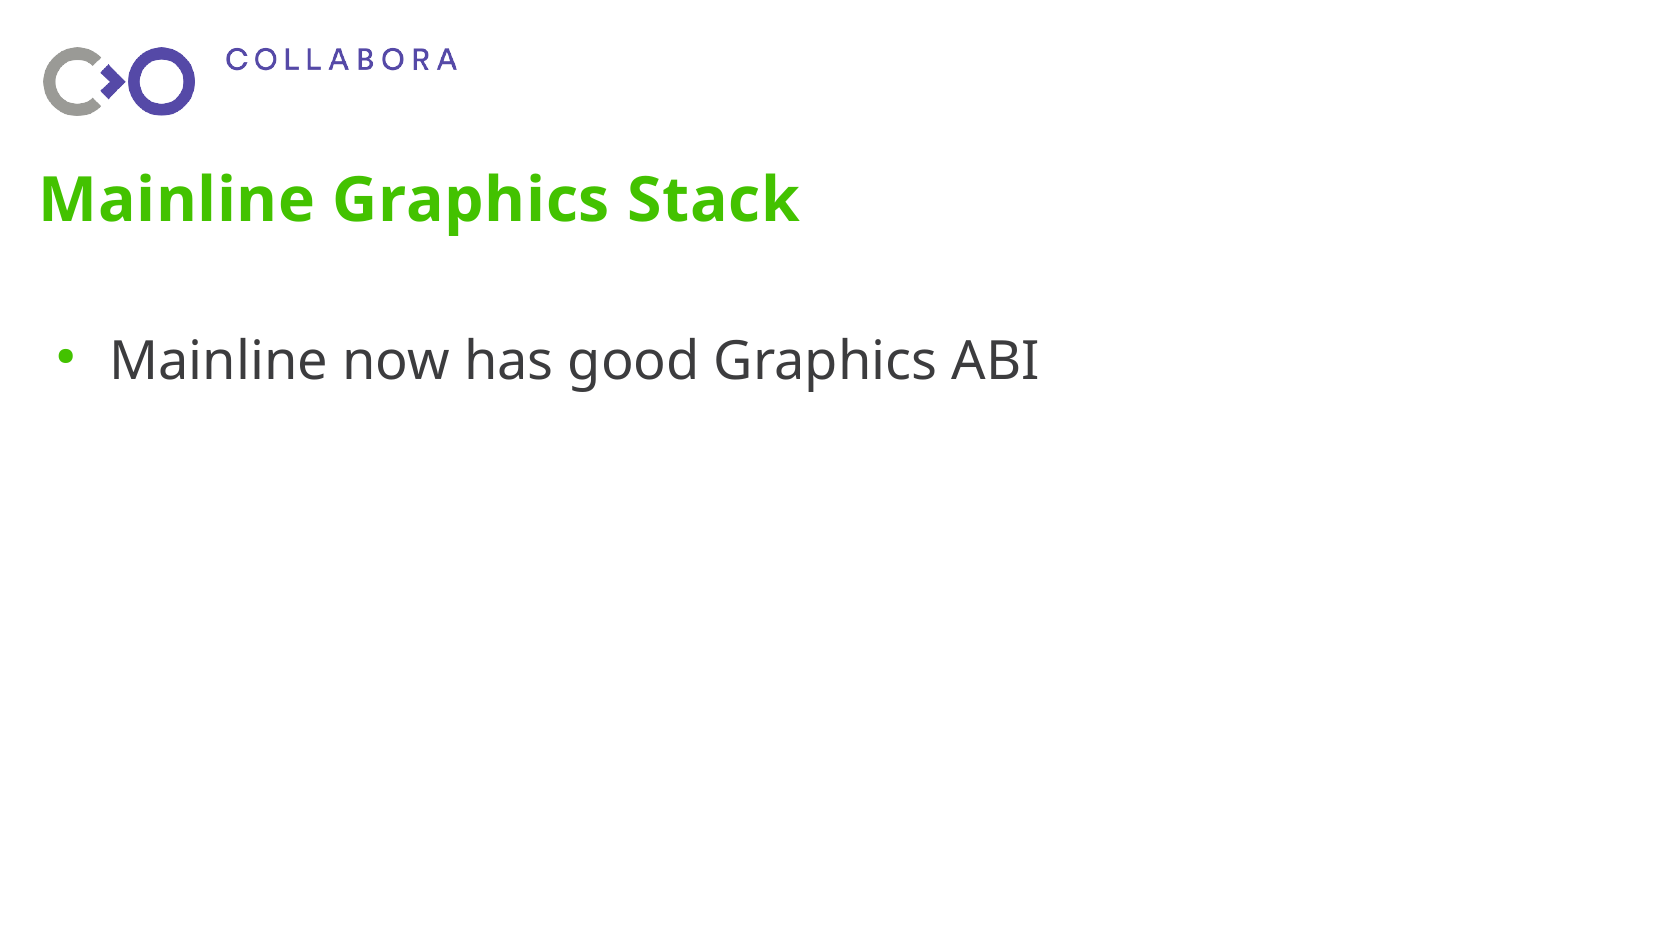

# Mainline Graphics Stack
Mainline now has good Graphics ABI